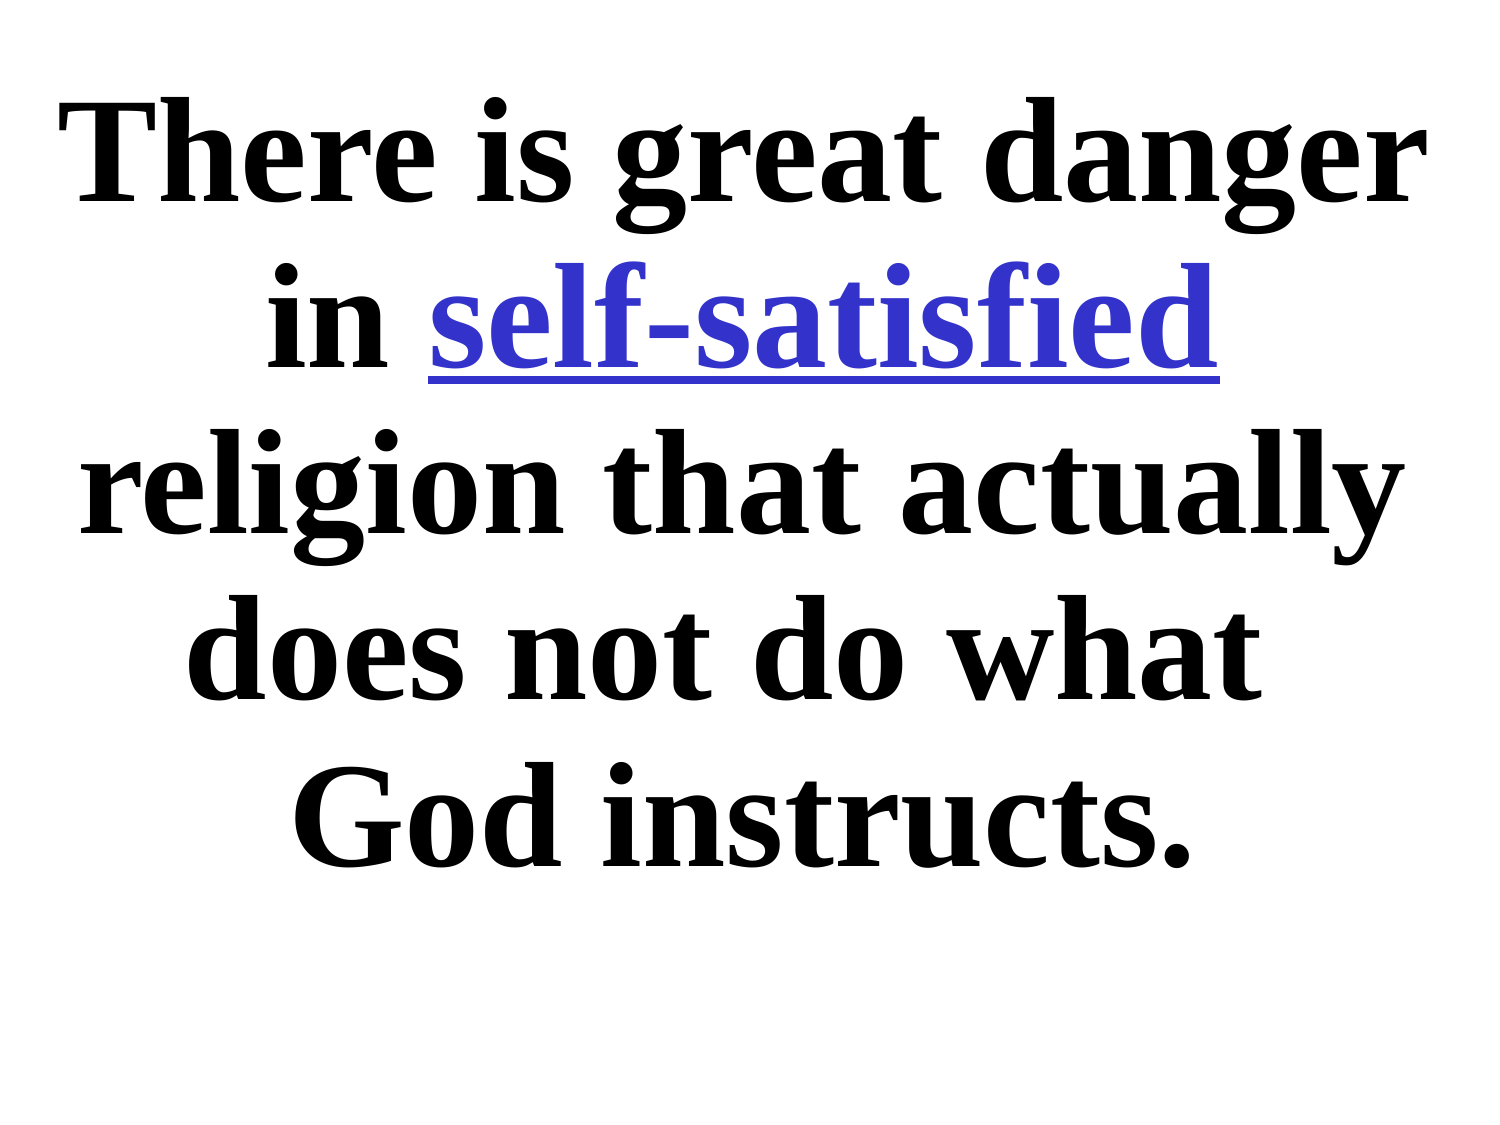

There is great danger in self-satisfied religion that actually does not do what
God instructs.